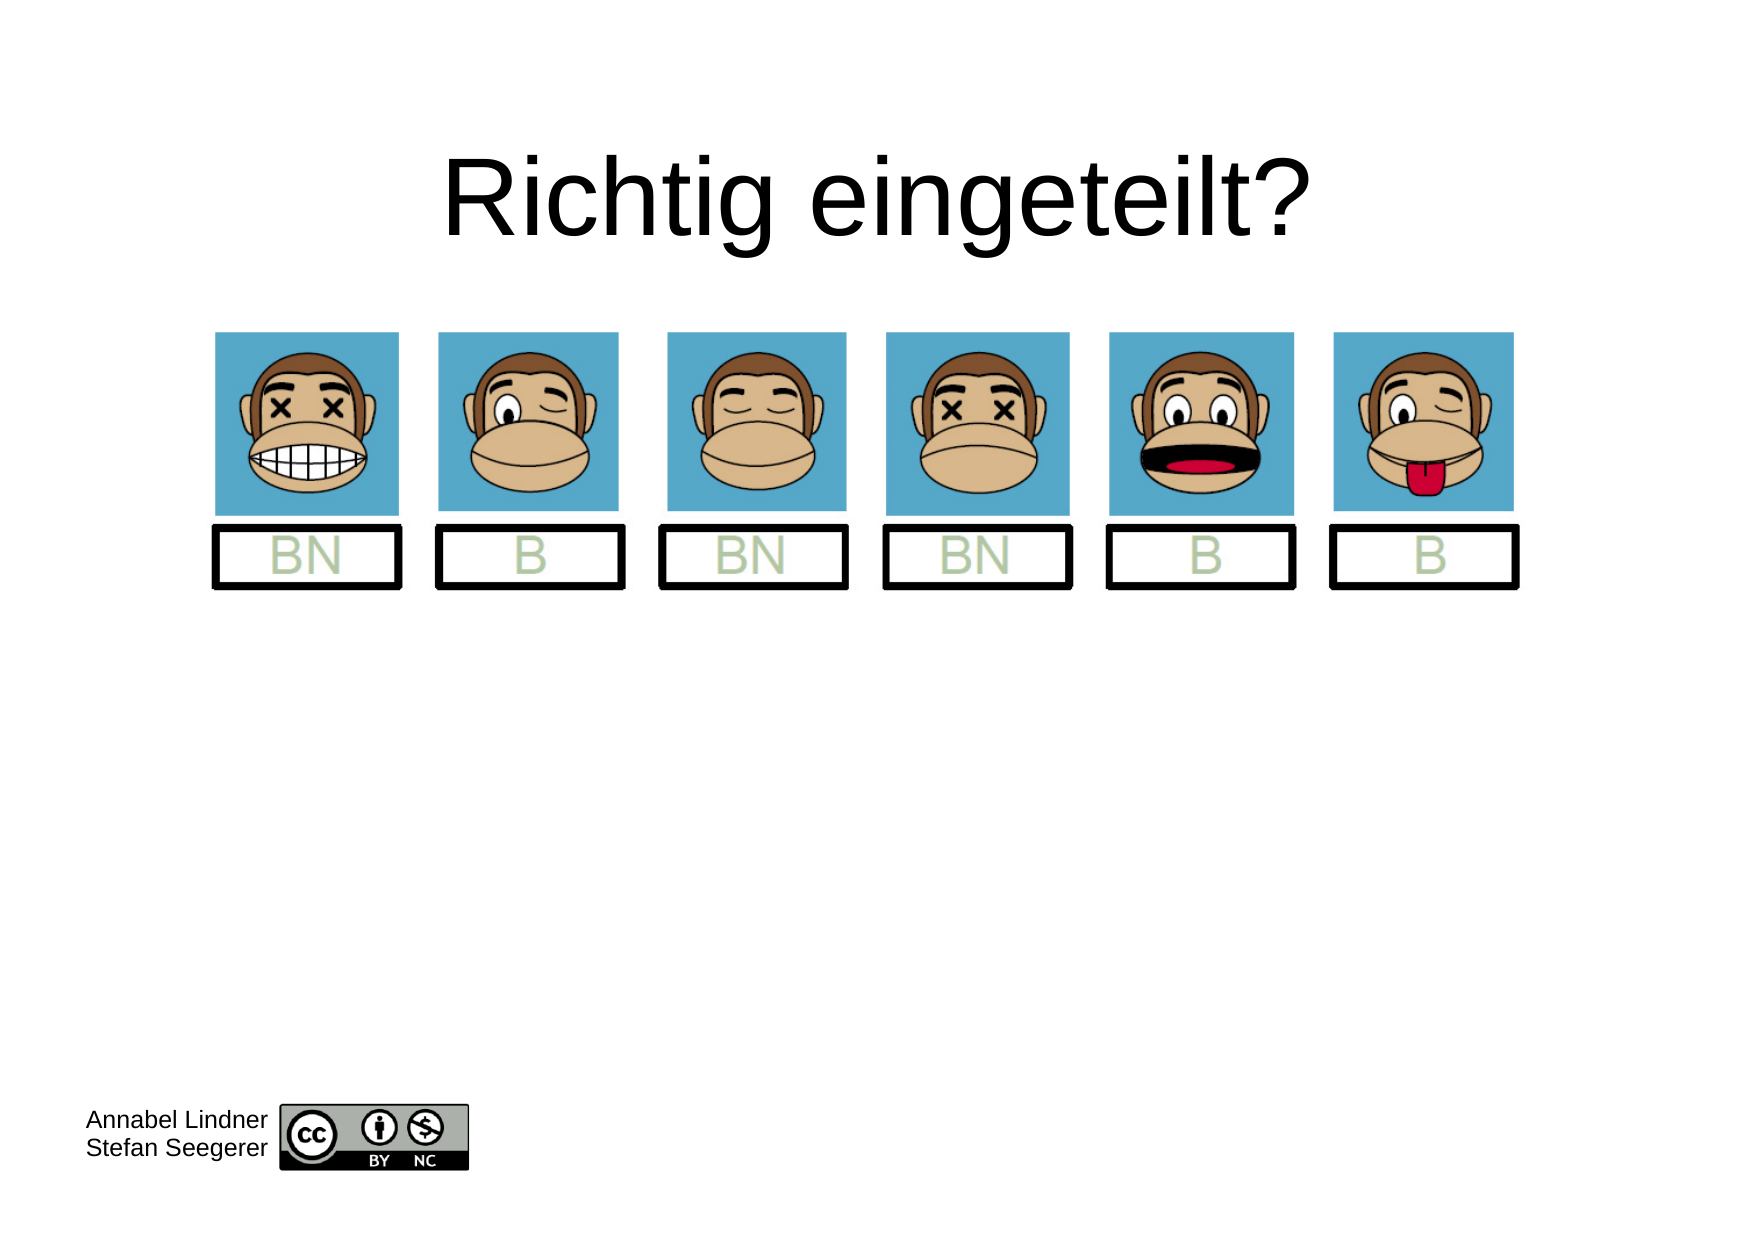

# Richtig eingeteilt?
Annabel Lindner
Stefan Seegerer